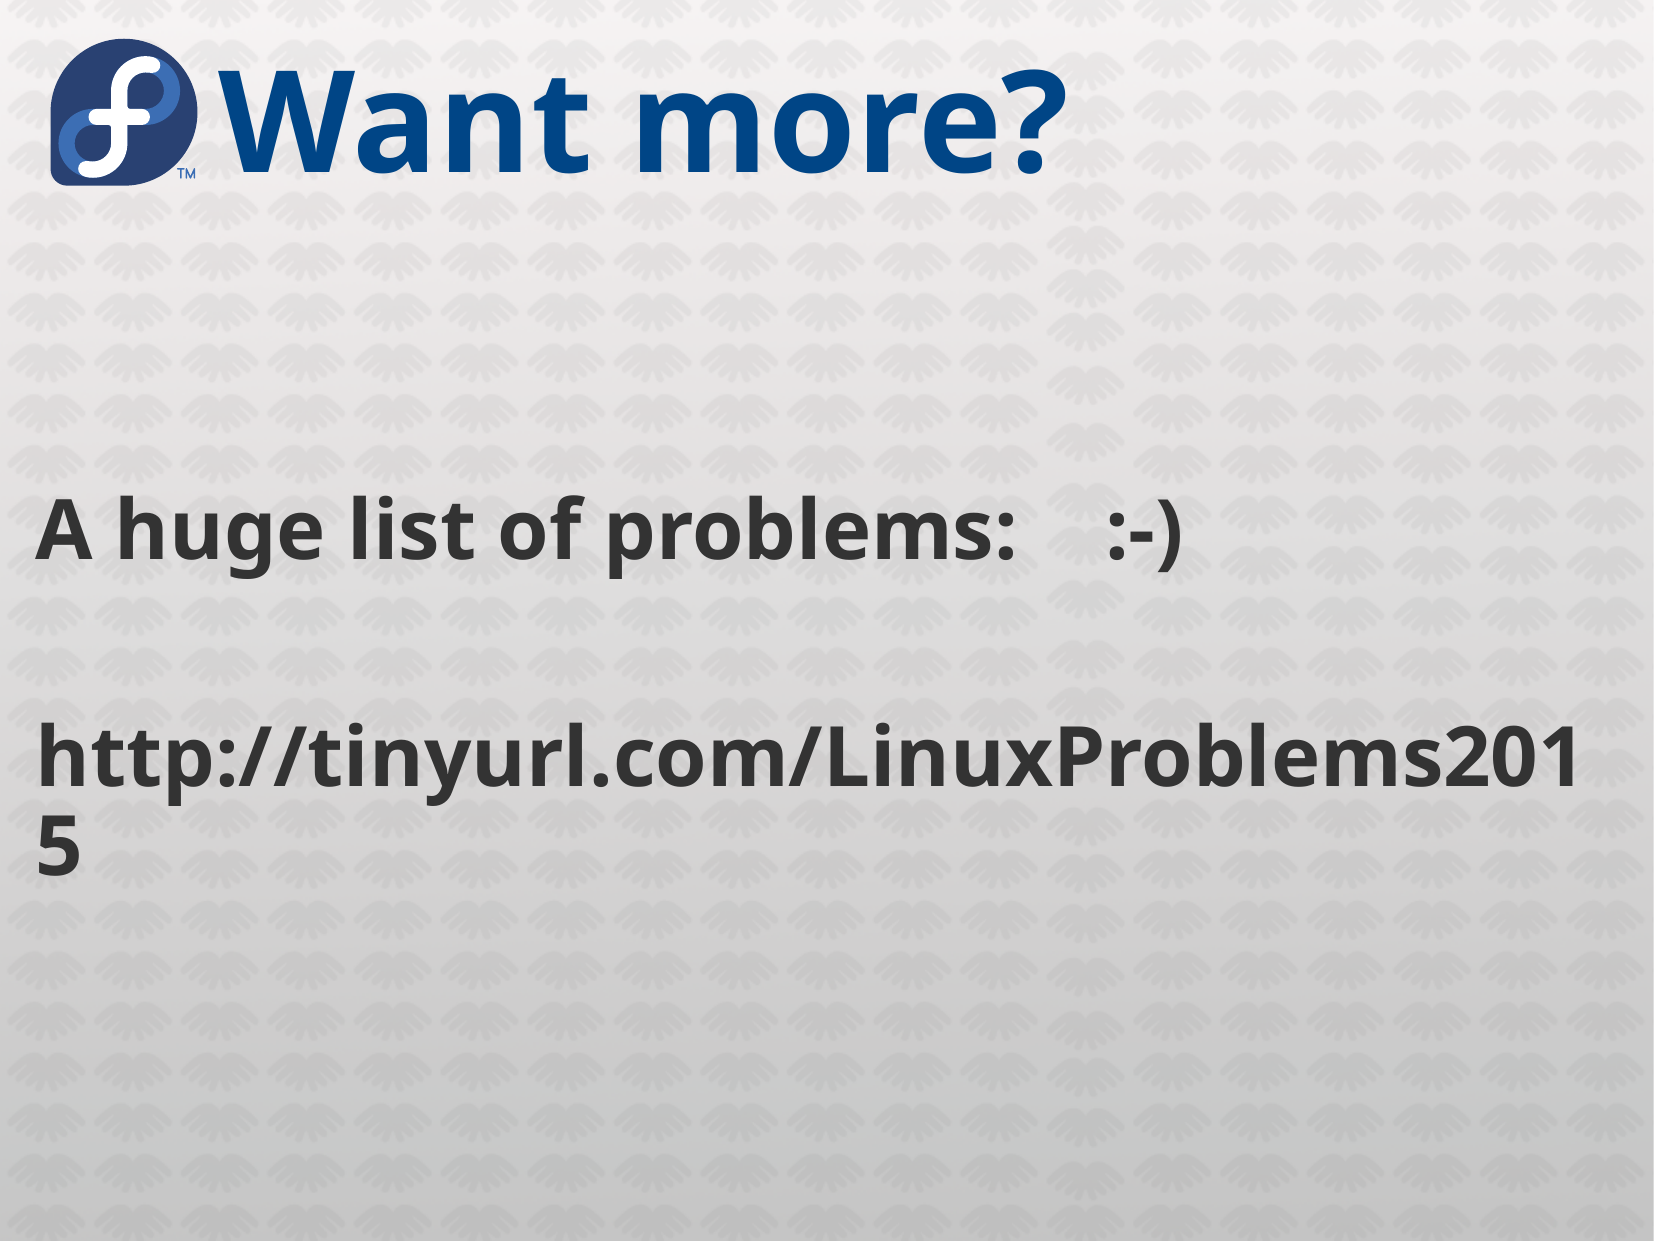

# Want more?
A huge list of problems: :-)
http://tinyurl.com/LinuxProblems2015